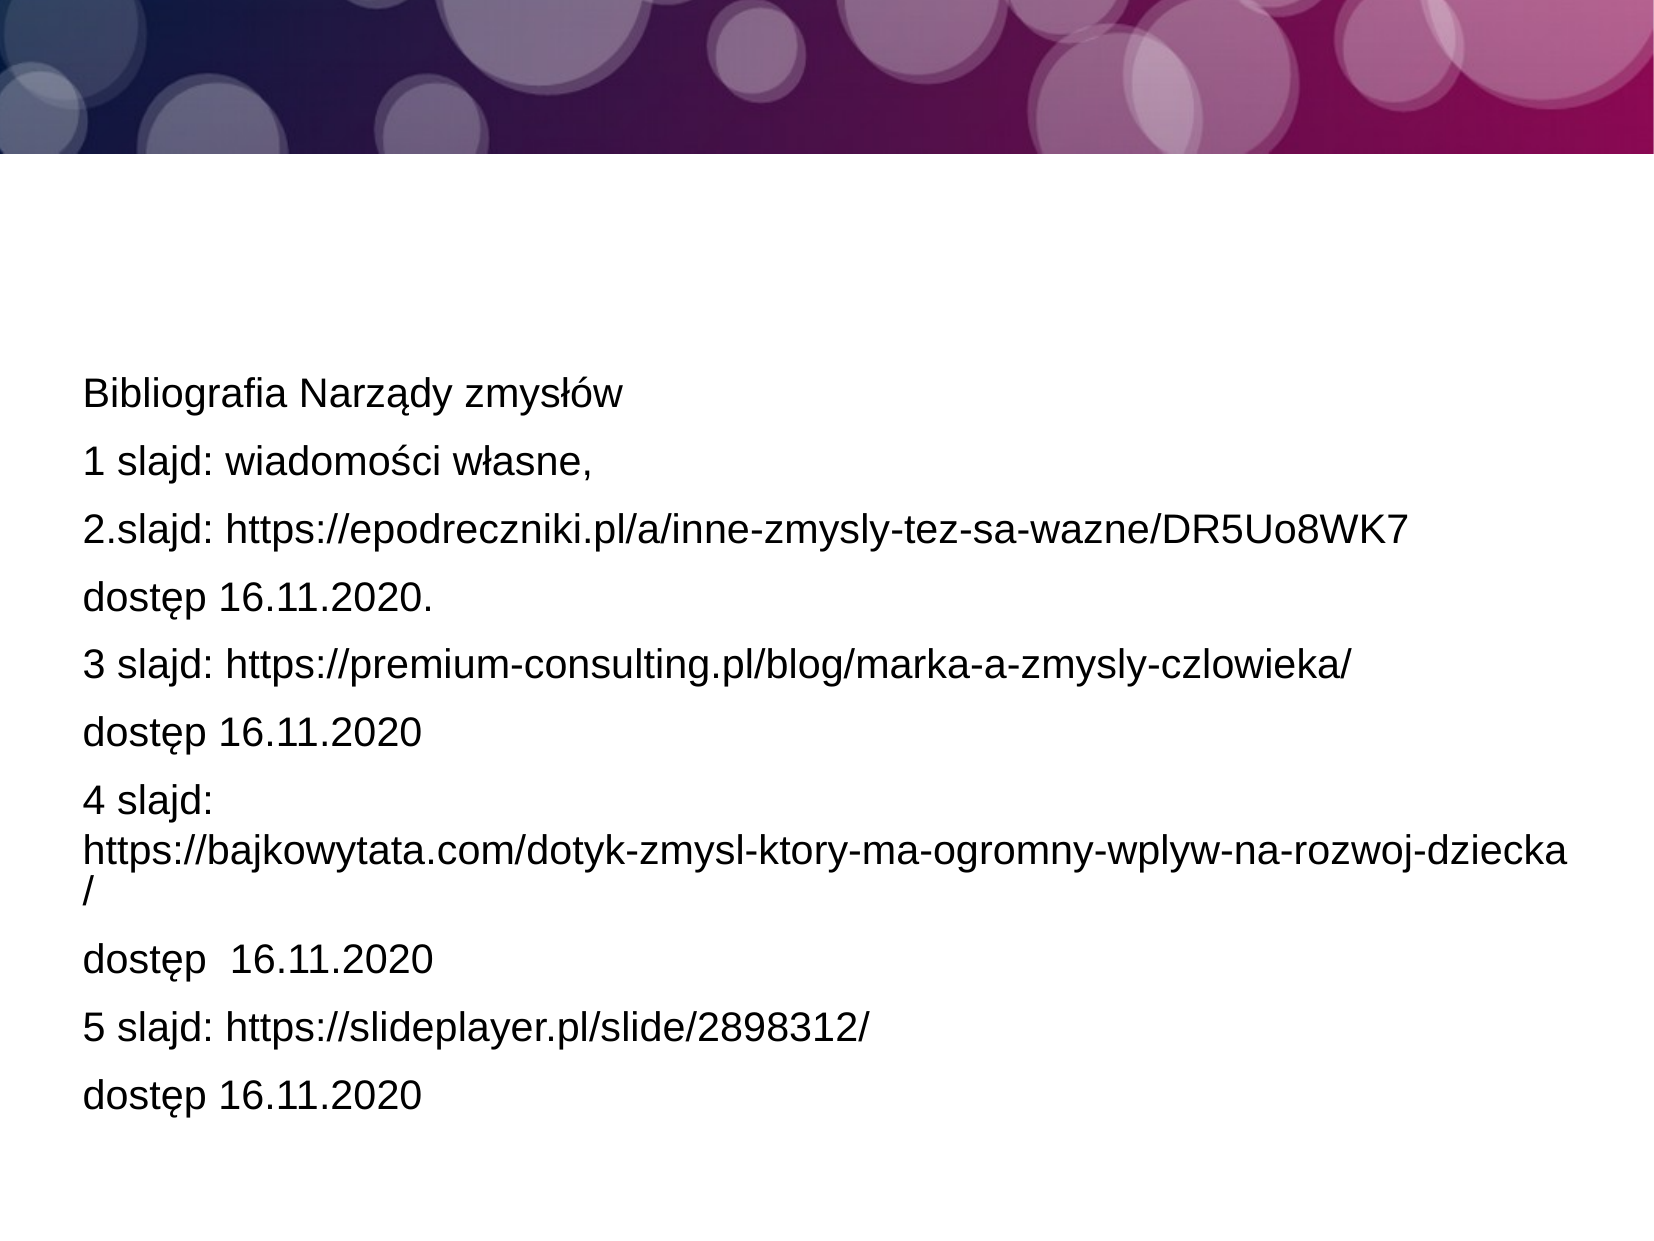

#
Bibliografia Narządy zmysłów
1 slajd: wiadomości własne,
2.slajd: https://epodreczniki.pl/a/inne-zmysly-tez-sa-wazne/DR5Uo8WK7
dostęp 16.11.2020.
3 slajd: https://premium-consulting.pl/blog/marka-a-zmysly-czlowieka/
dostęp 16.11.2020
4 slajd:https://bajkowytata.com/dotyk-zmysl-ktory-ma-ogromny-wplyw-na-rozwoj-dziecka/
dostęp 16.11.2020
5 slajd: https://slideplayer.pl/slide/2898312/
dostęp 16.11.2020